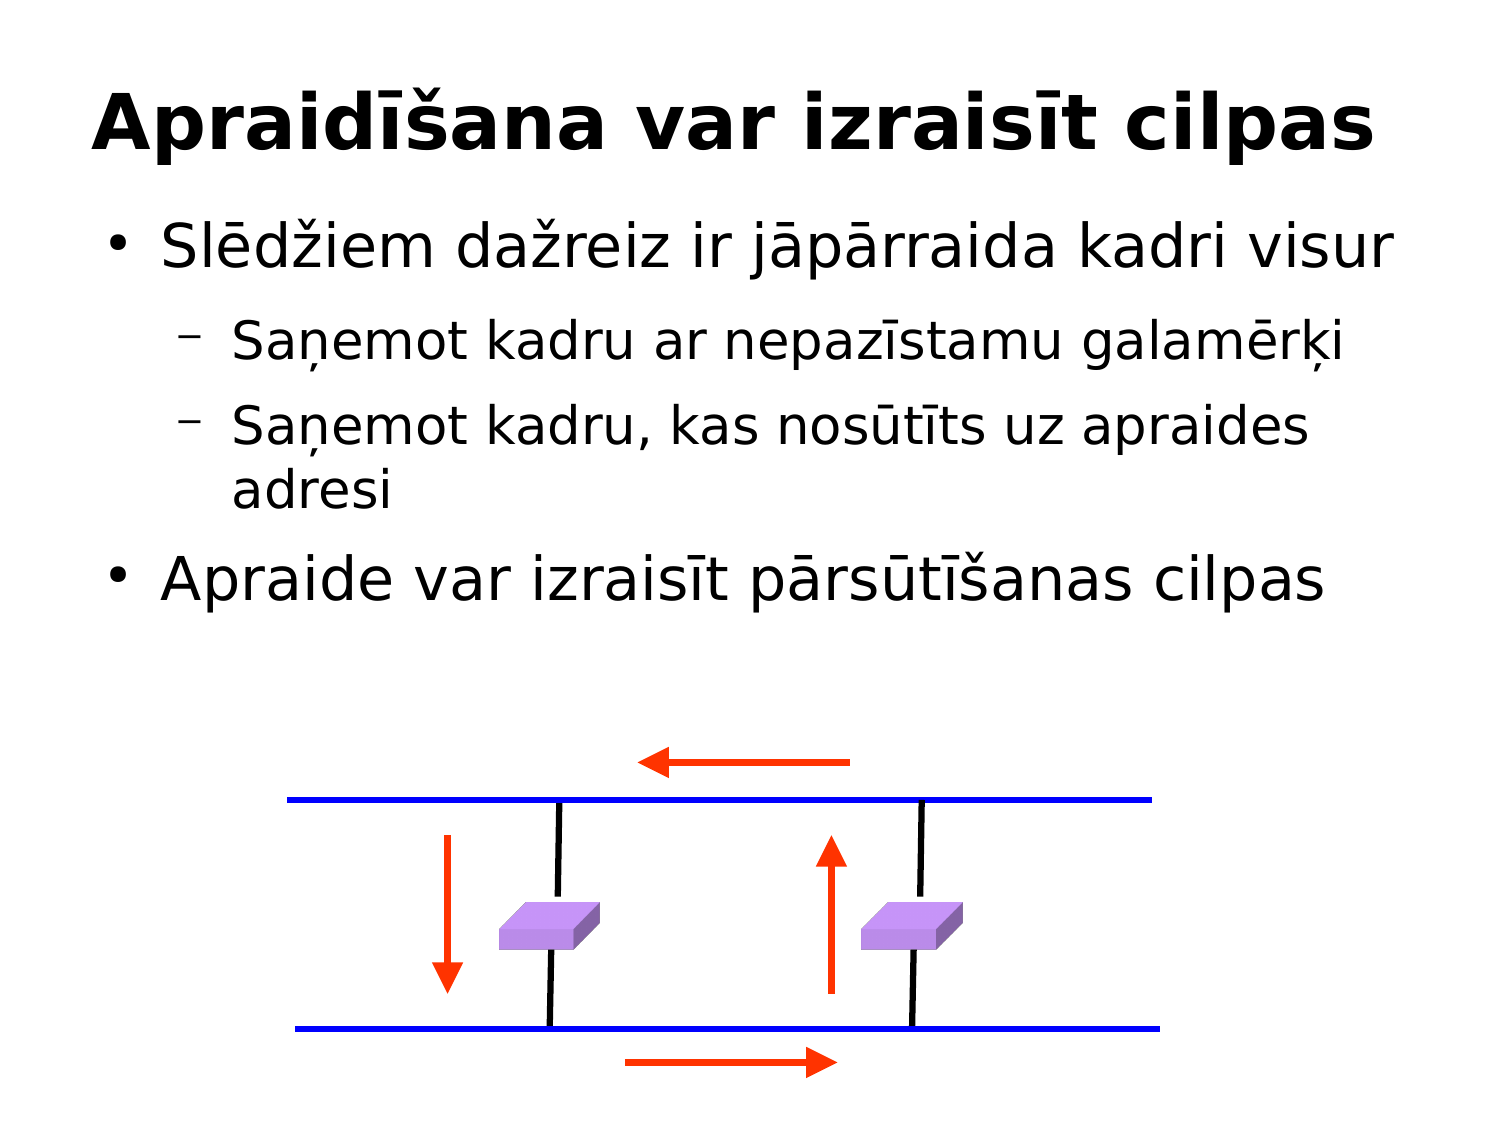

# Apraidīšana var izraisīt cilpas
Slēdžiem dažreiz ir jāpārraida kadri visur
Saņemot kadru ar nepazīstamu galamērķi
Saņemot kadru, kas nosūtīts uz apraides adresi
Apraide var izraisīt pārsūtīšanas cilpas